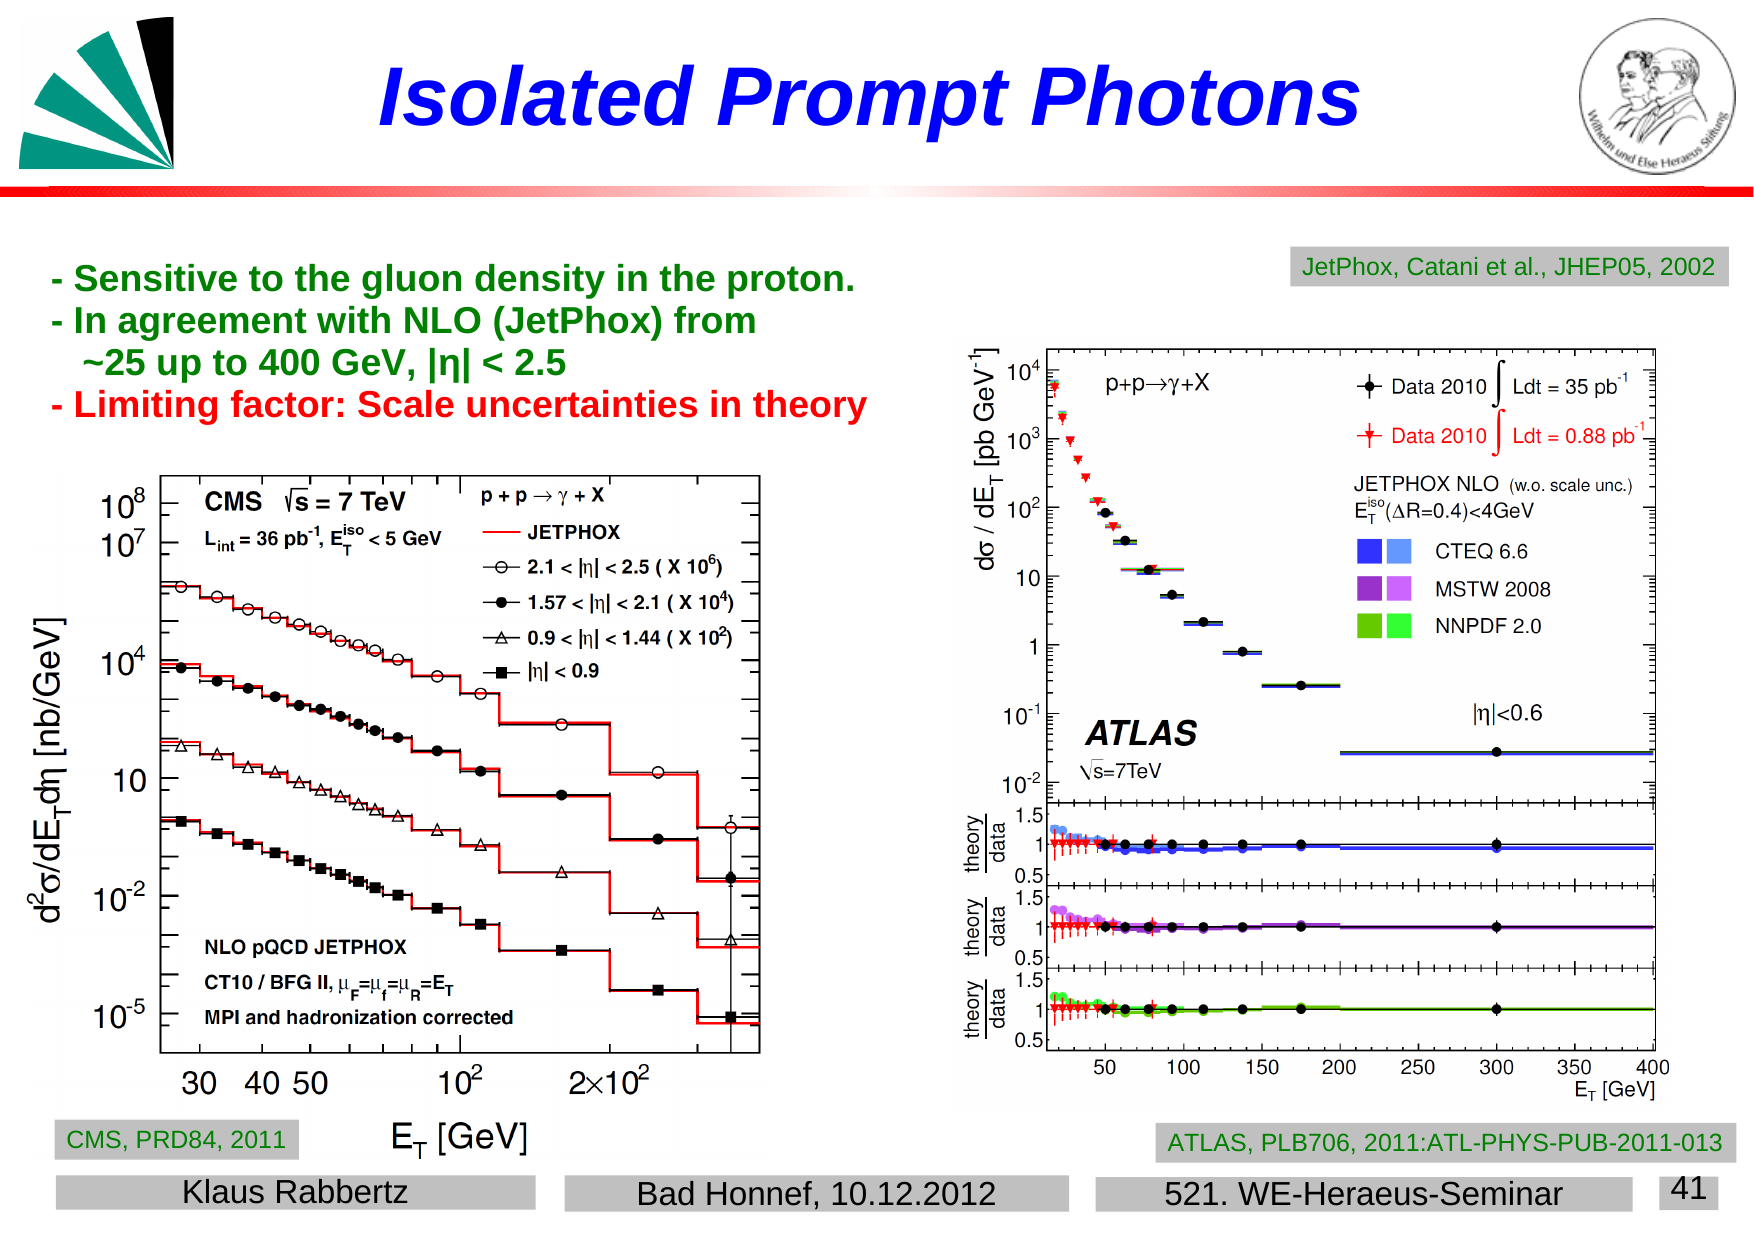

# Isolated Prompt Photons
JetPhox, Catani et al., JHEP05, 2002
- Sensitive to the gluon density in the proton.
- In agreement with NLO (JetPhox) from
 ~25 up to 400 GeV, |η| < 2.5
- Limiting factor: Scale uncertainties in theory
CMS, PRD84, 2011
ATLAS, PLB706, 2011:ATL-PHYS-PUB-2011-013